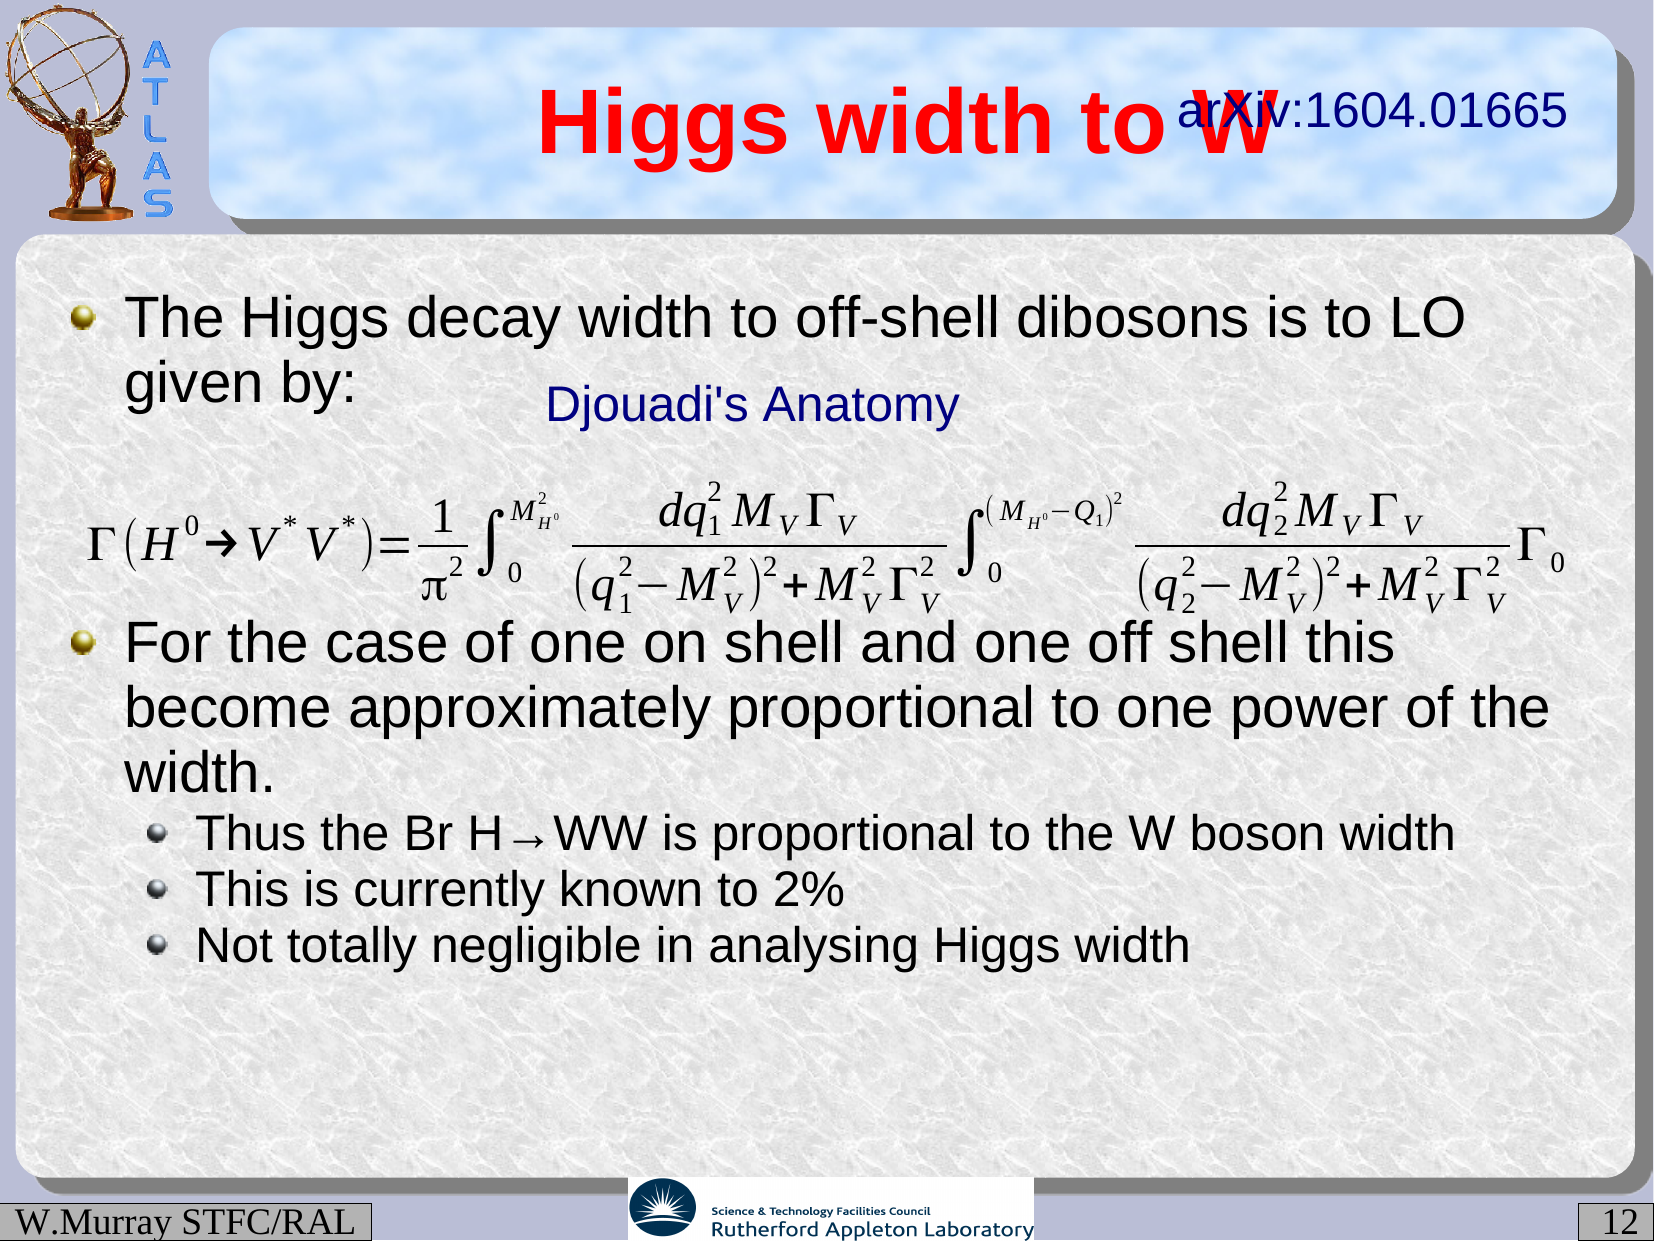

# Higgs width to W
arXiv:1604.01665
The Higgs decay width to off-shell dibosons is to LO given by:
For the case of one on shell and one off shell this become approximately proportional to one power of the width.
Thus the Br H→WW is proportional to the W boson width
This is currently known to 2%
Not totally negligible in analysing Higgs width
Djouadi's Anatomy